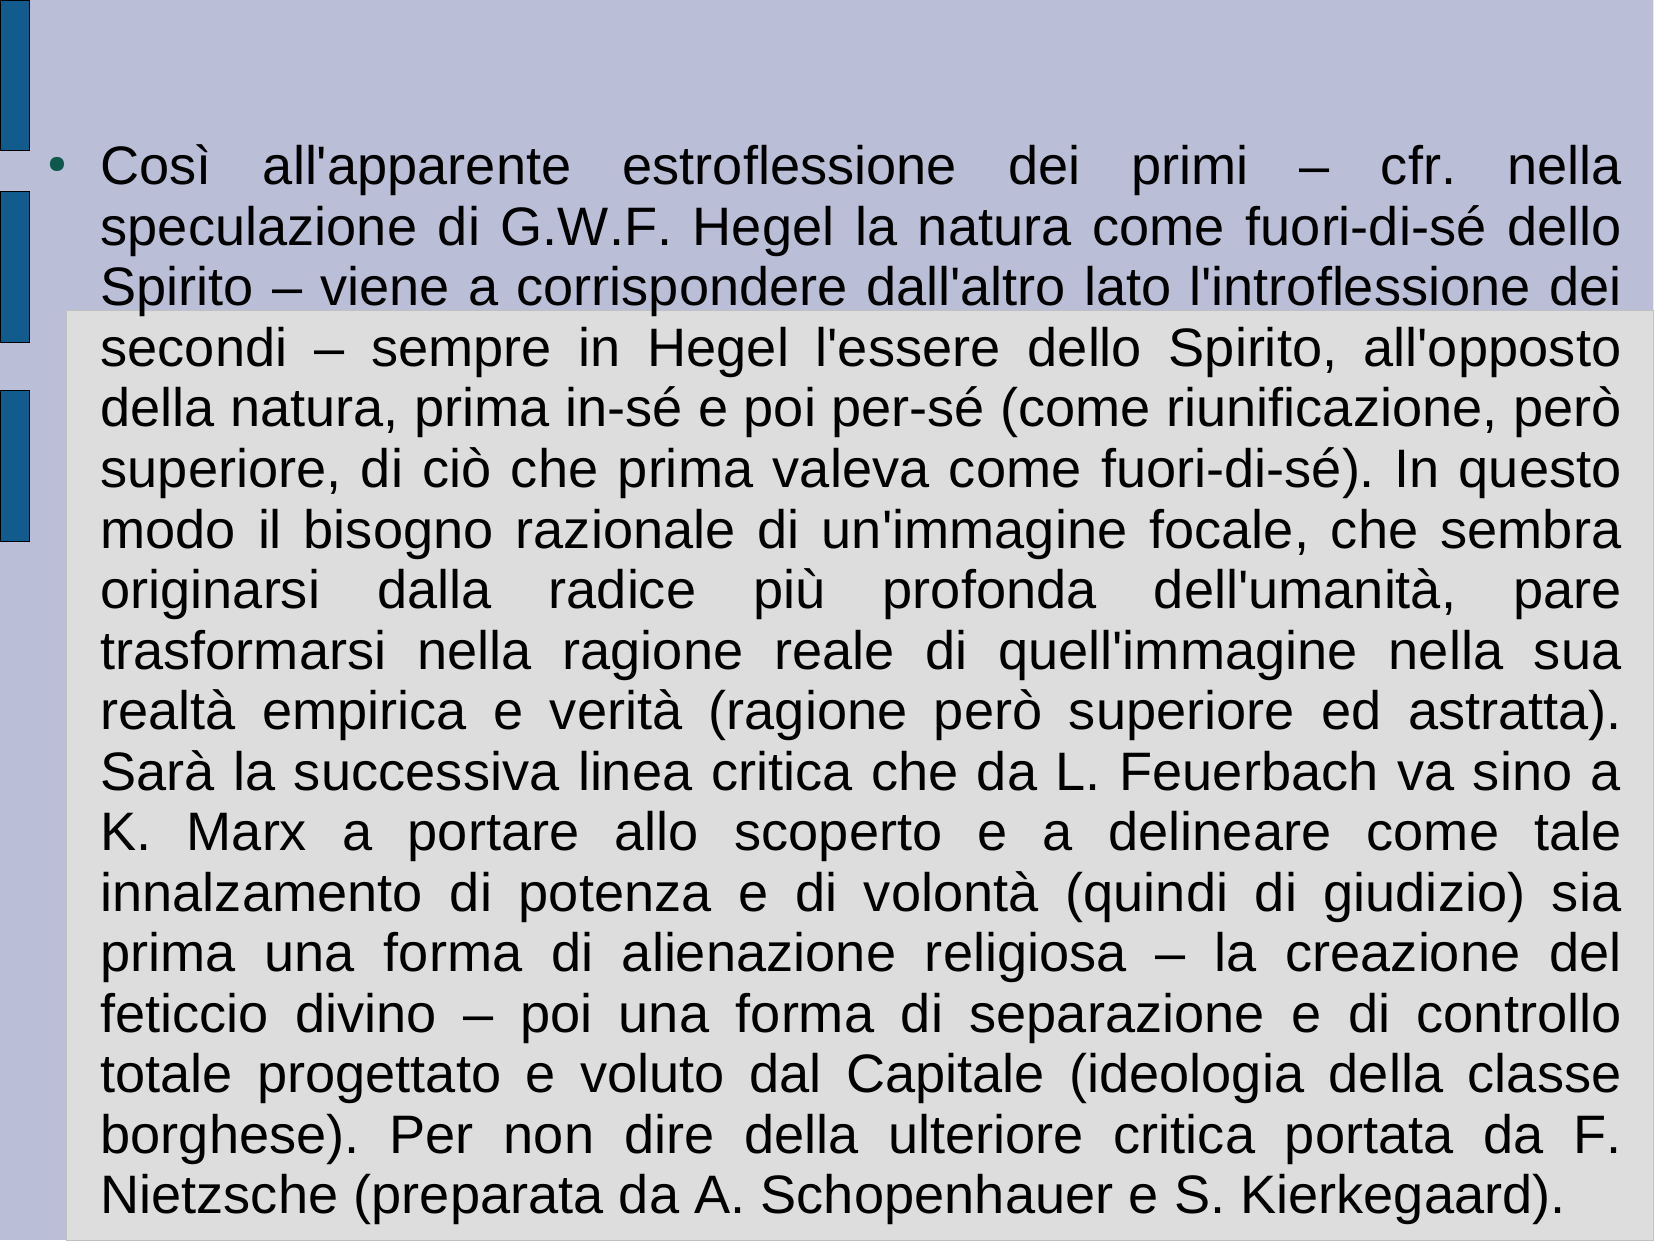

#
Così all'apparente estroflessione dei primi – cfr. nella speculazione di G.W.F. Hegel la natura come fuori-di-sé dello Spirito – viene a corrispondere dall'altro lato l'introflessione dei secondi – sempre in Hegel l'essere dello Spirito, all'opposto della natura, prima in-sé e poi per-sé (come riunificazione, però superiore, di ciò che prima valeva come fuori-di-sé). In questo modo il bisogno razionale di un'immagine focale, che sembra originarsi dalla radice più profonda dell'umanità, pare trasformarsi nella ragione reale di quell'immagine nella sua realtà empirica e verità (ragione però superiore ed astratta). Sarà la successiva linea critica che da L. Feuerbach va sino a K. Marx a portare allo scoperto e a delineare come tale innalzamento di potenza e di volontà (quindi di giudizio) sia prima una forma di alienazione religiosa – la creazione del feticcio divino – poi una forma di separazione e di controllo totale progettato e voluto dal Capitale (ideologia della classe borghese). Per non dire della ulteriore critica portata da F. Nietzsche (preparata da A. Schopenhauer e S. Kierkegaard).